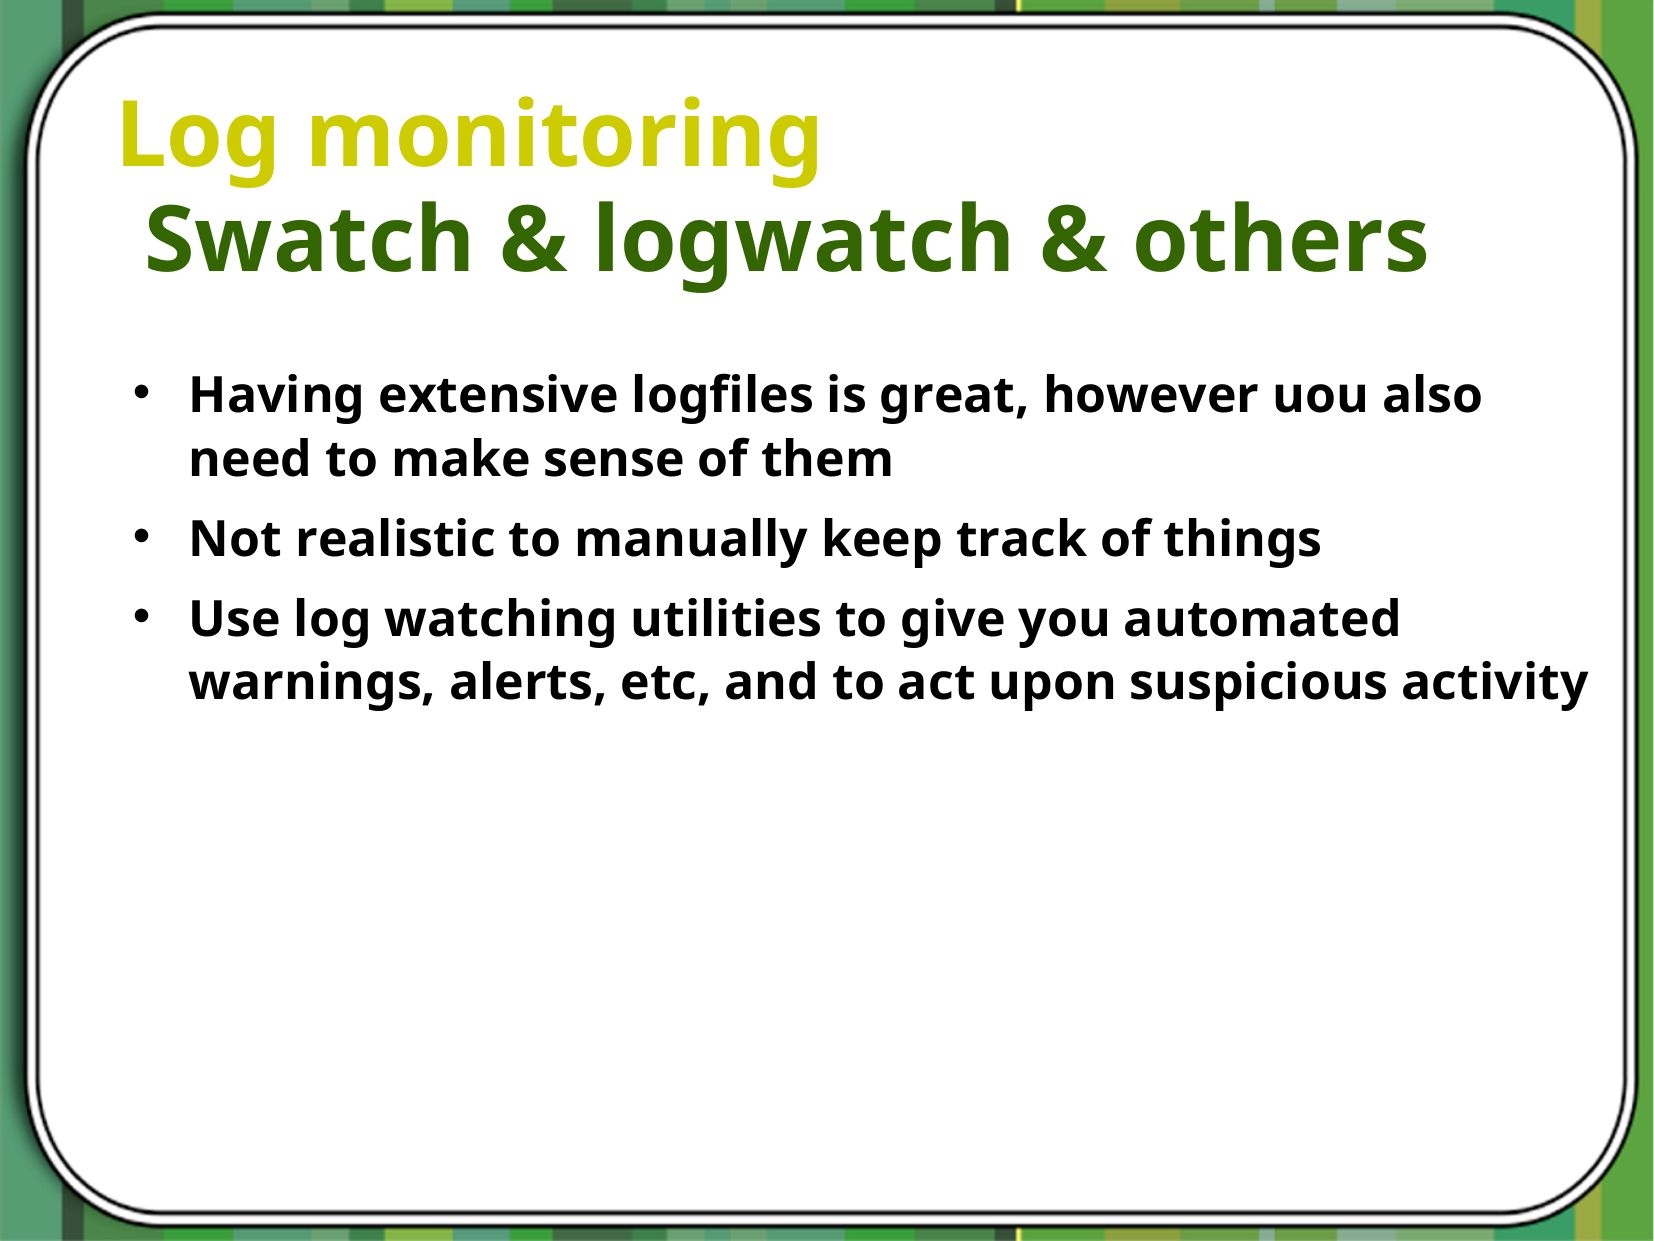

# Log monitoring
Swatch & logwatch & others
Having extensive logfiles is great, however uou also need to make sense of them
Not realistic to manually keep track of things
Use log watching utilities to give you automated warnings, alerts, etc, and to act upon suspicious activity